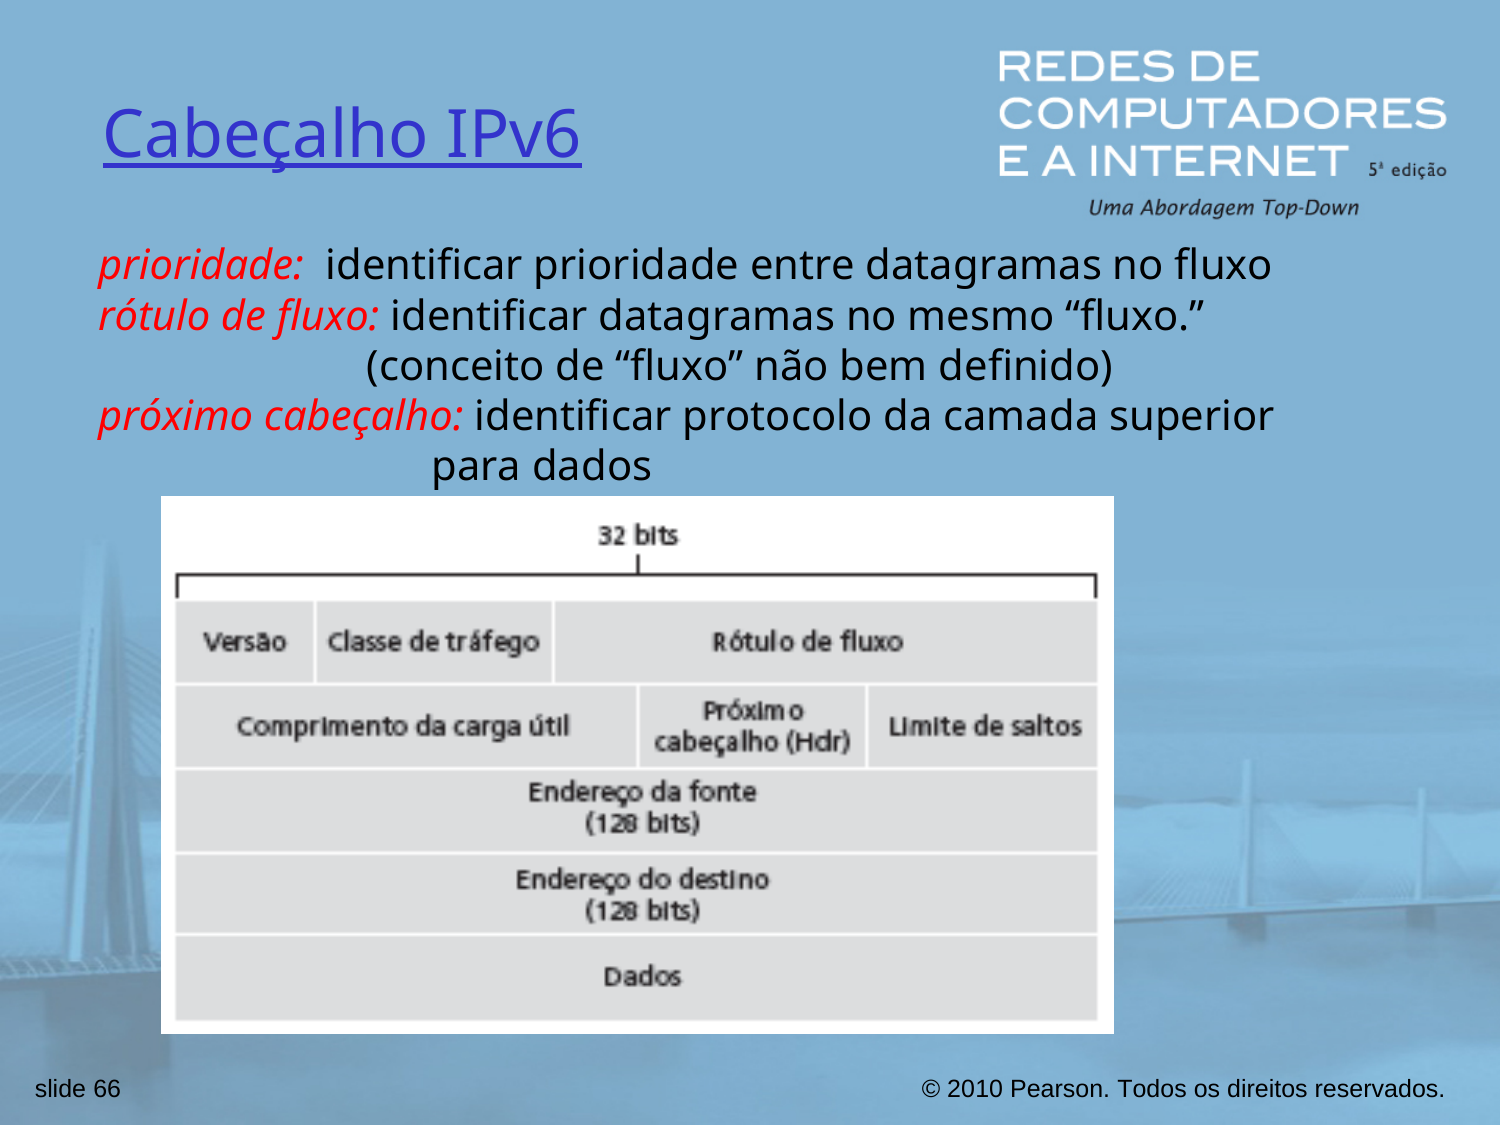

# Cabeçalho IPv6
prioridade: identificar prioridade entre datagramas no fluxo
rótulo de fluxo: identificar datagramas no mesmo “fluxo.”
 (conceito de “fluxo” não bem definido)
próximo cabeçalho: identificar protocolo da camada superior
 para dados